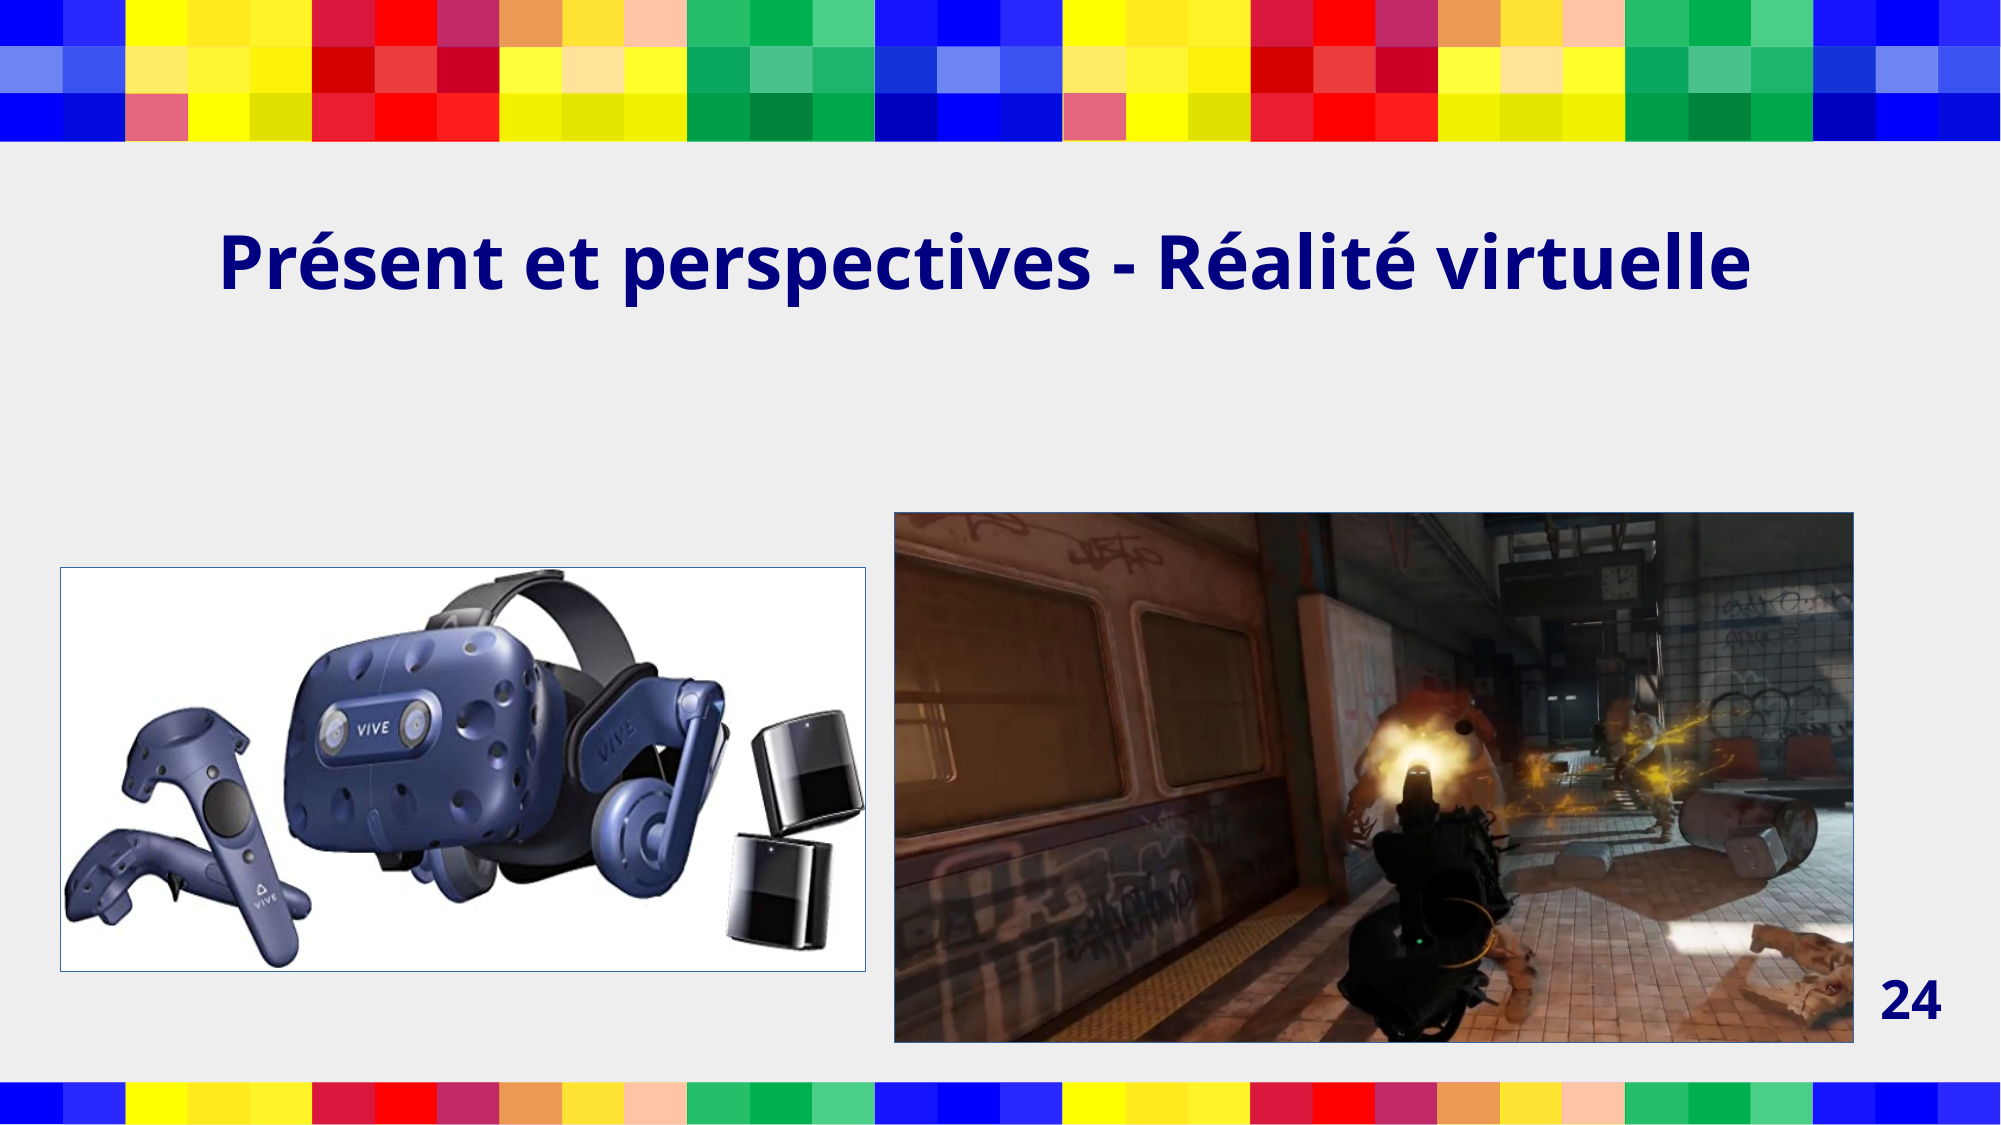

Présent et perspectives - Réalité virtuelle
# - Half-Life: Alyx (2020)
24